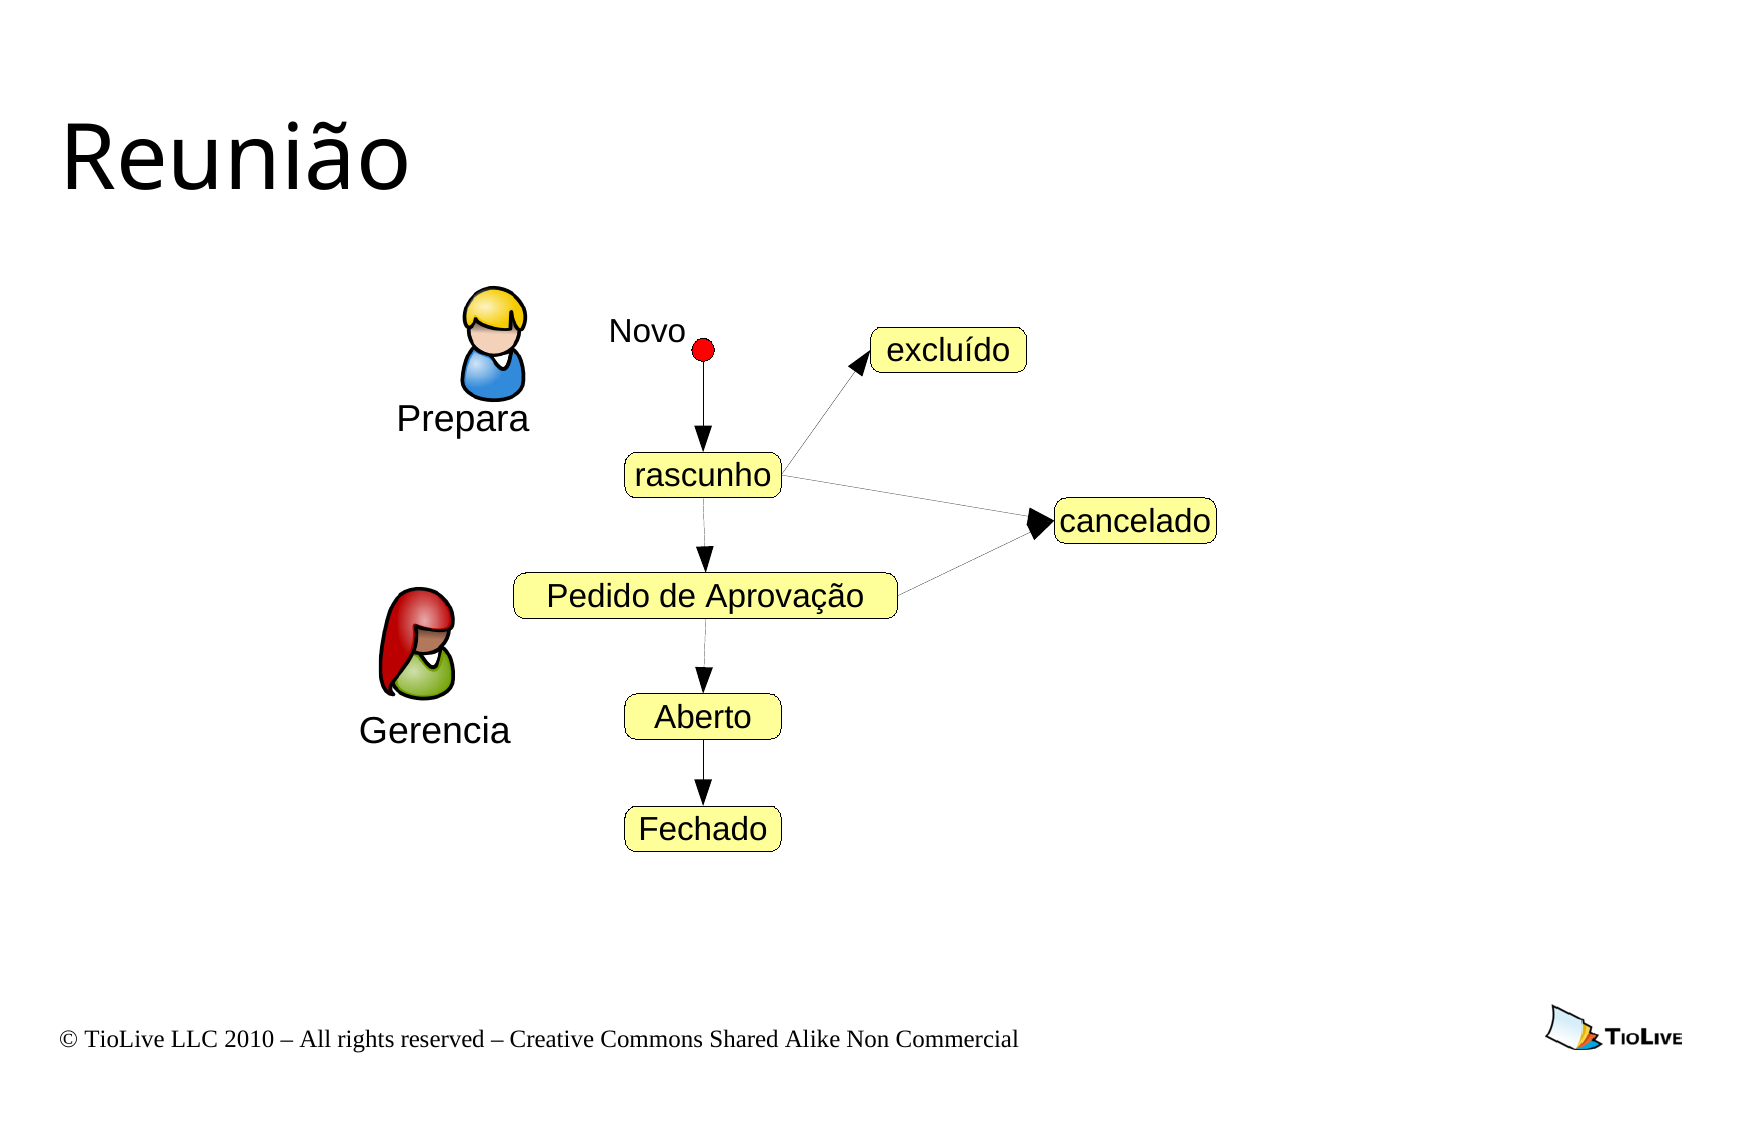

# Reunião
Novo
excluído
Prepara
rascunho
cancelado
Pedido de Aprovação
Aberto
Gerencia
Fechado